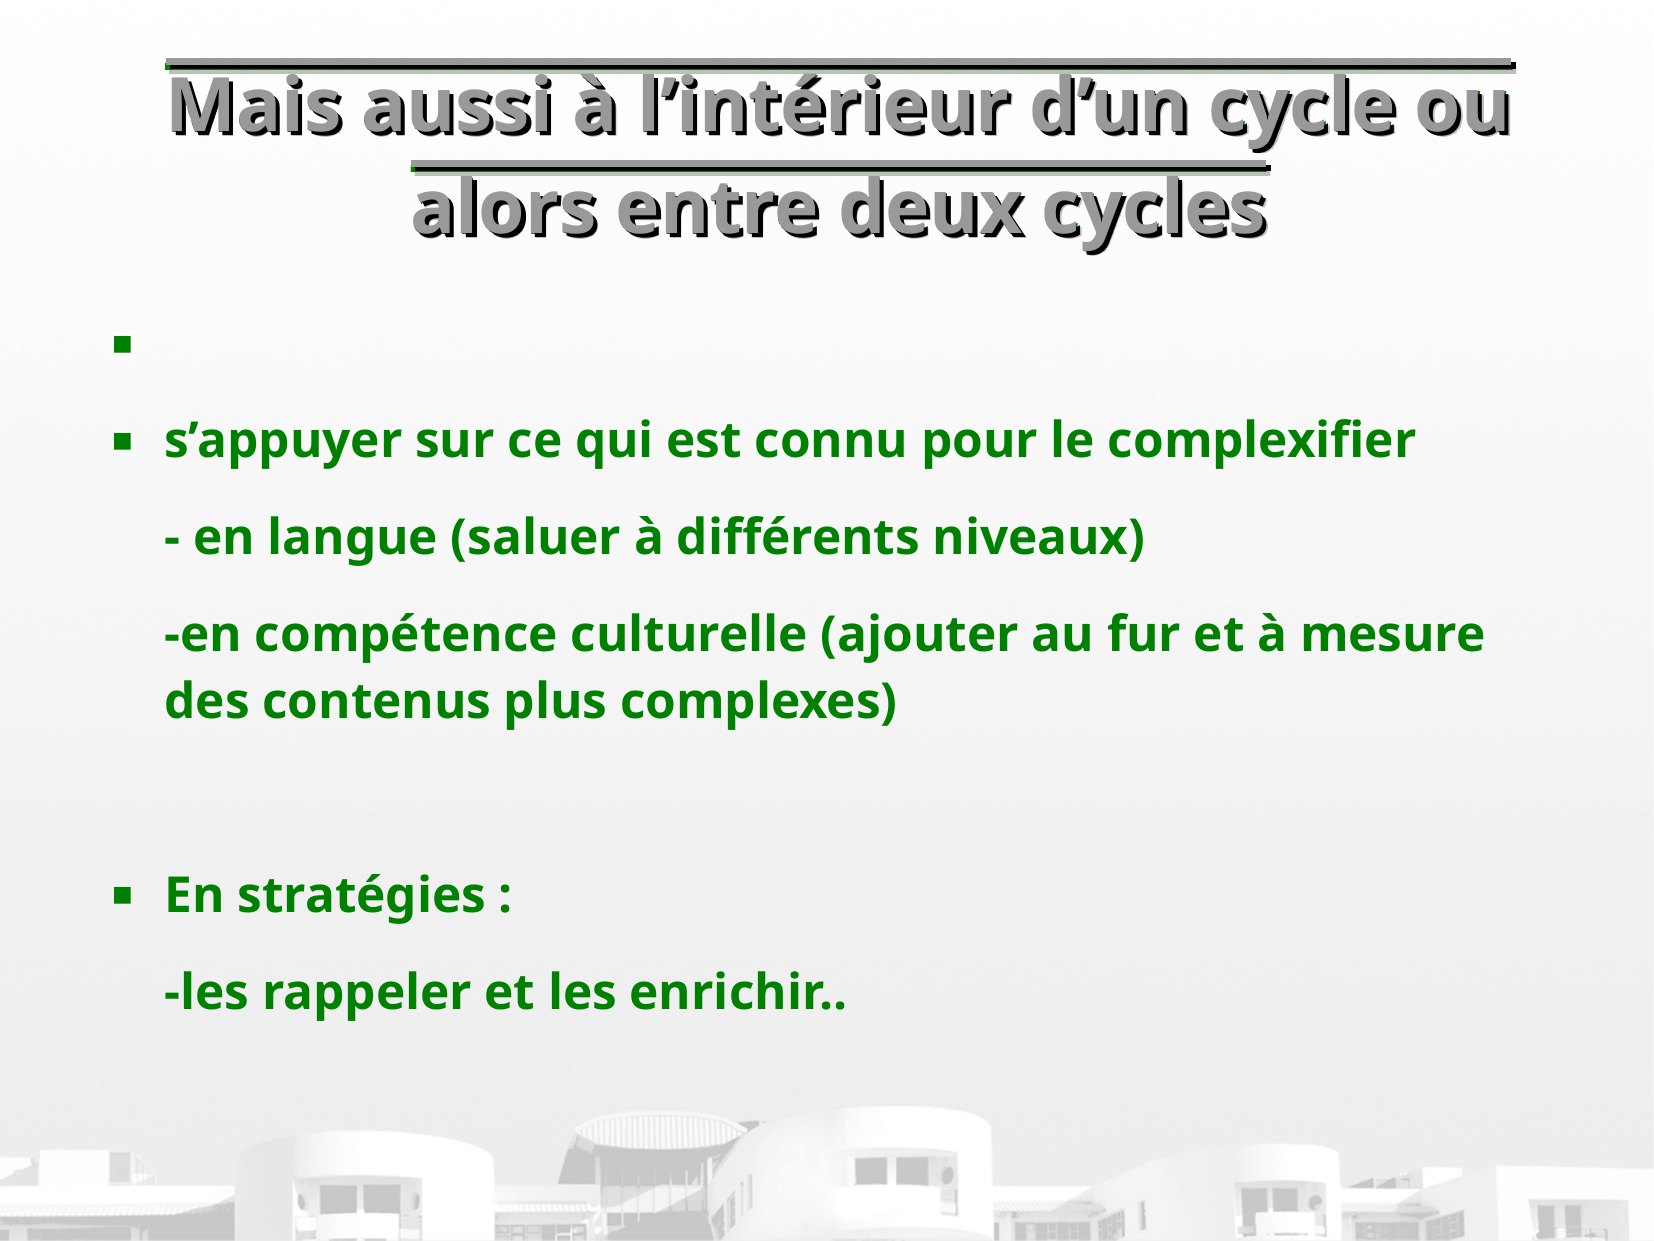

# Mais aussi à l’intérieur d’un cycle ou alors entre deux cycles
s’appuyer sur ce qui est connu pour le complexifier
- en langue (saluer à différents niveaux)
-en compétence culturelle (ajouter au fur et à mesure des contenus plus complexes)
En stratégies :
-les rappeler et les enrichir..